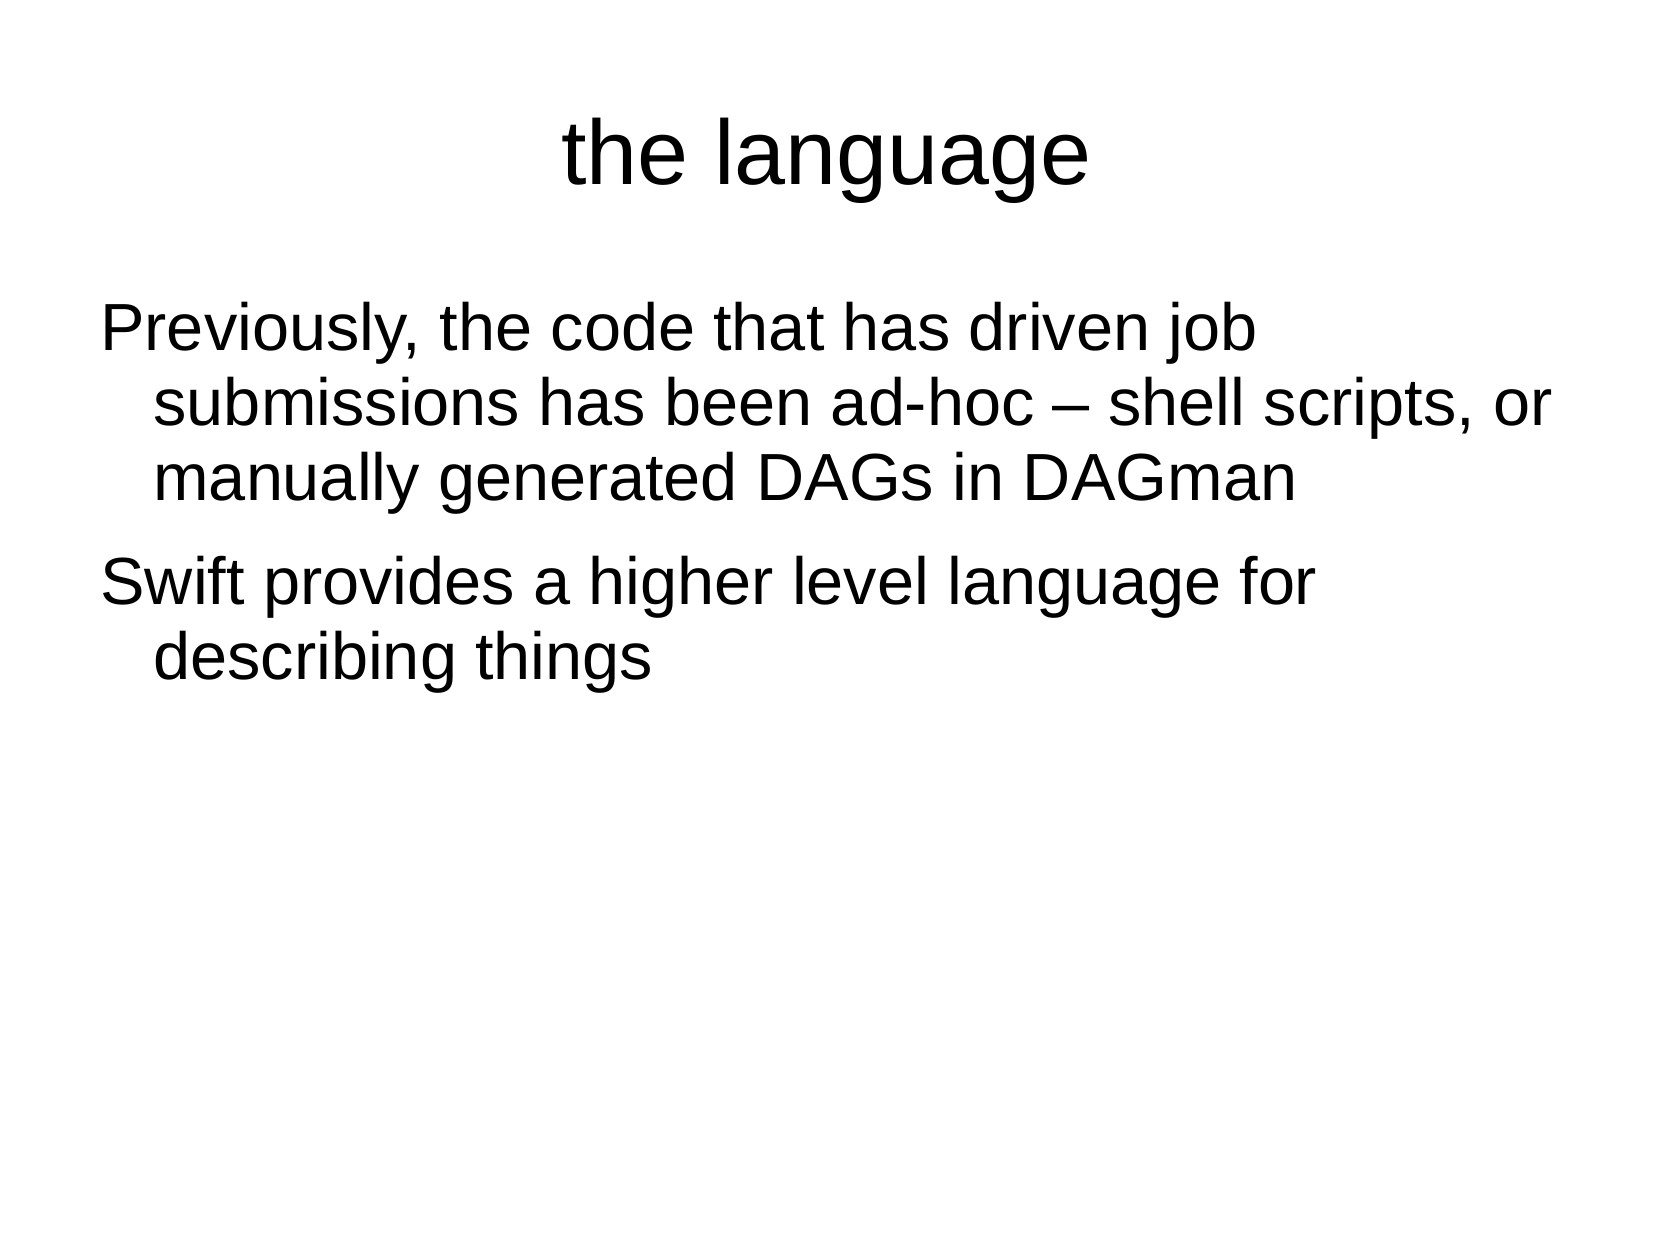

# the language
Previously, the code that has driven job submissions has been ad-hoc – shell scripts, or manually generated DAGs in DAGman
Swift provides a higher level language for describing things